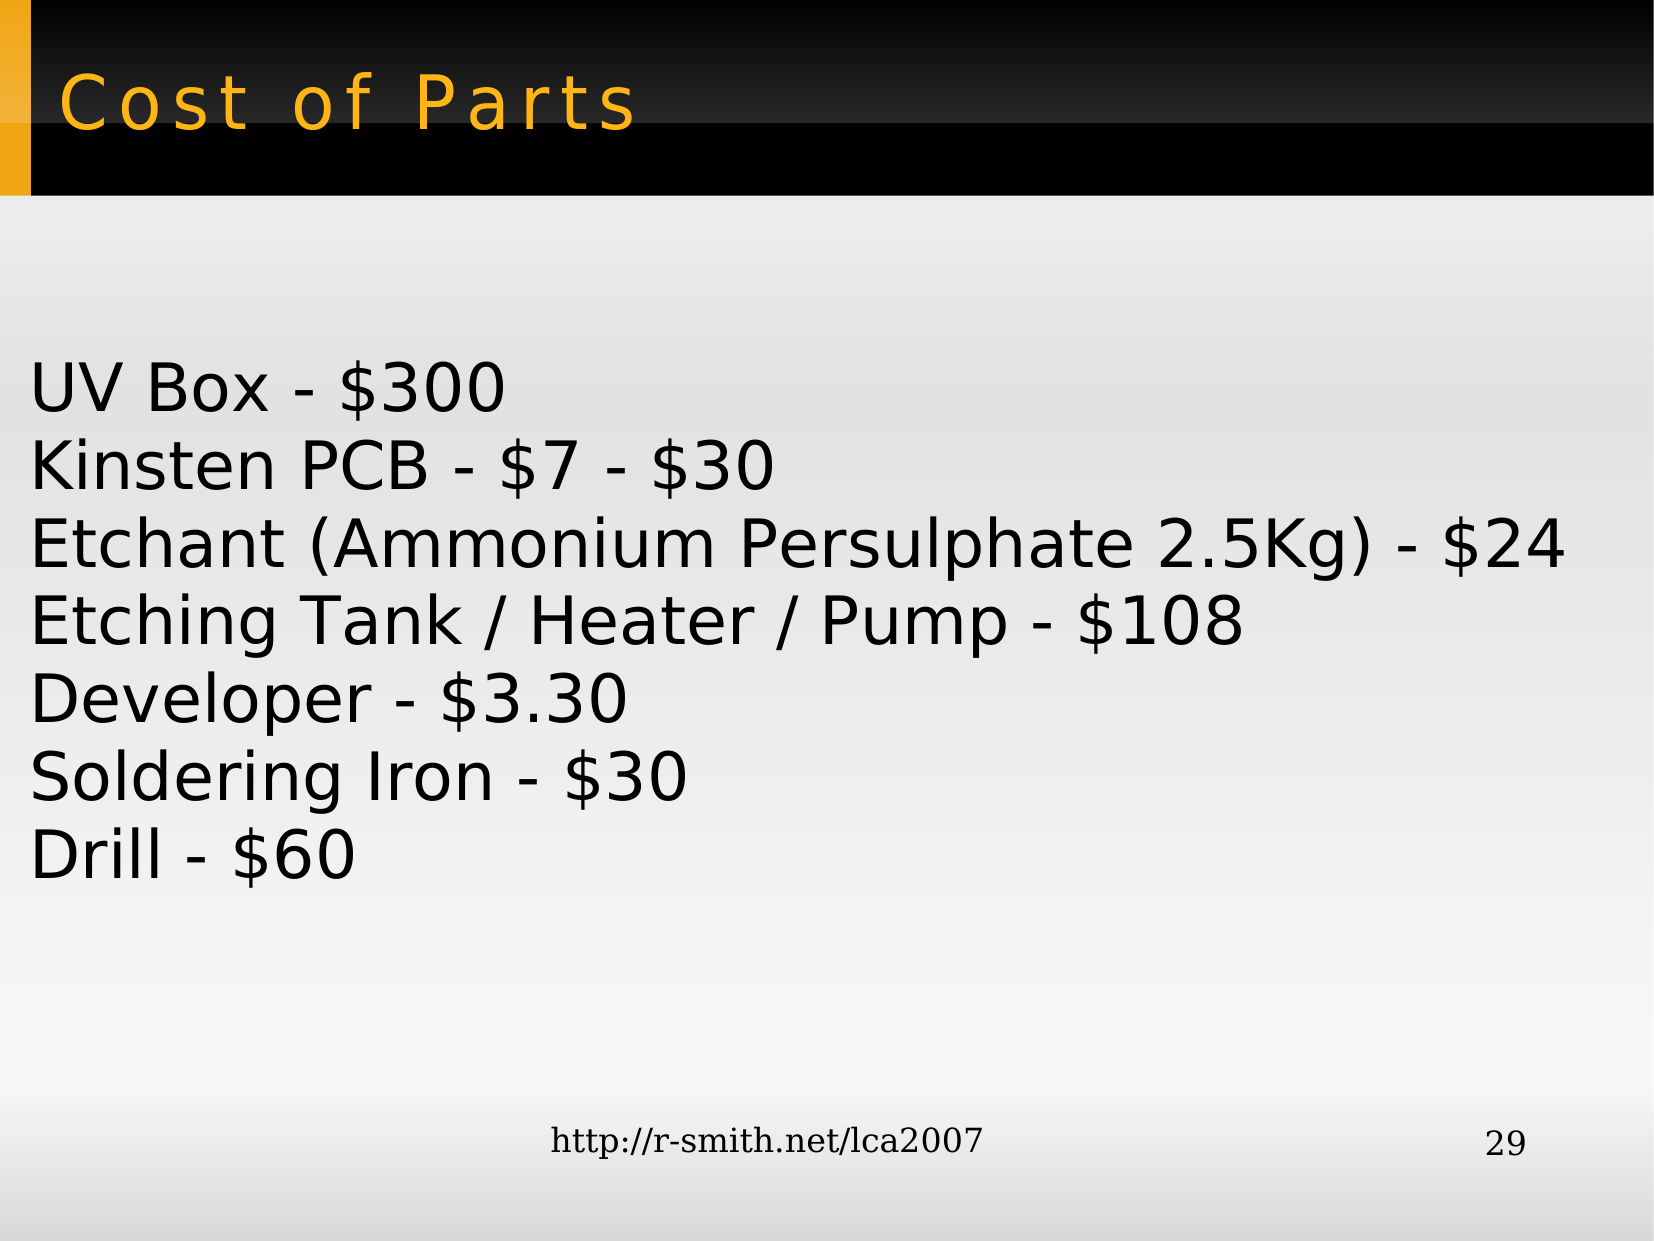

# Cost of Parts
UV Box - $300
Kinsten PCB - $7 - $30
Etchant (Ammonium Persulphate 2.5Kg) - $24
Etching Tank / Heater / Pump - $108
Developer - $3.30
Soldering Iron - $30
Drill - $60
http://r-smith.net/lca2007
29